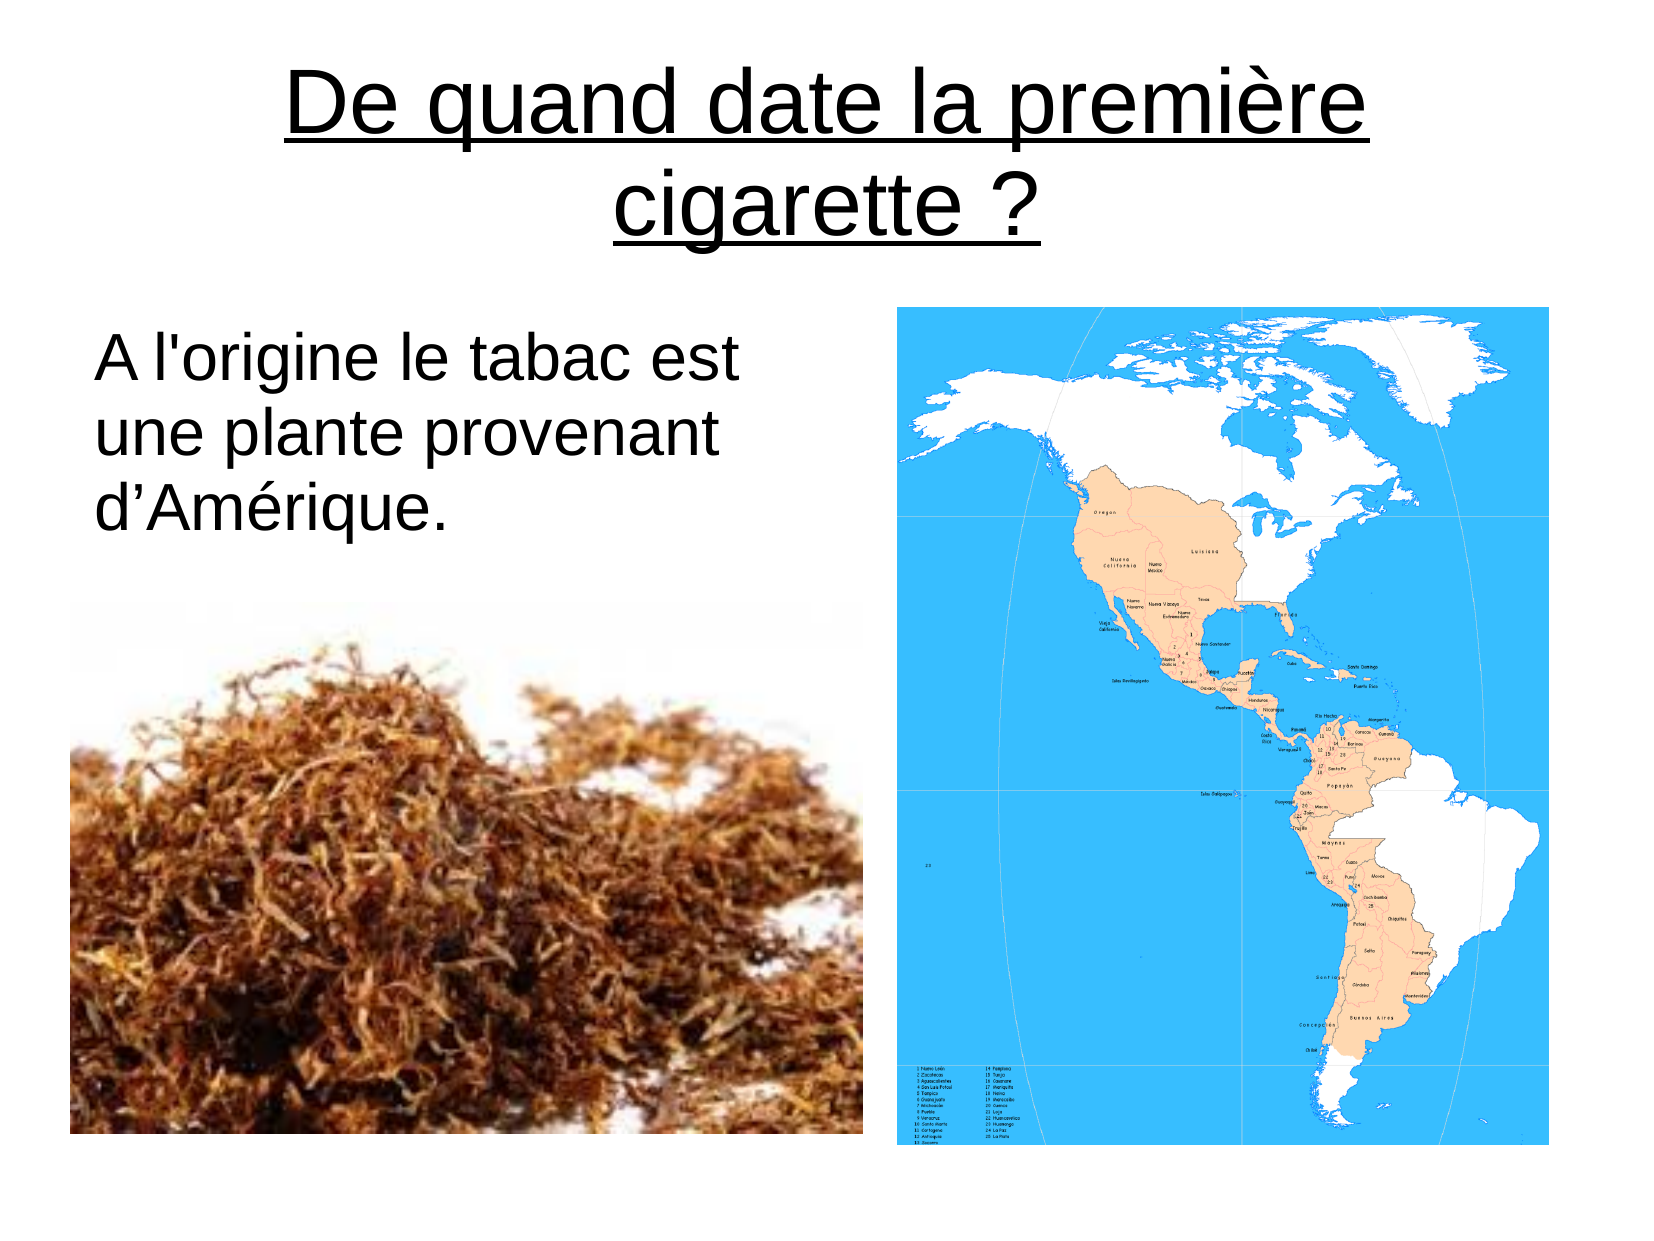

# De quand date la première cigarette ?
A l'origine le tabac est une plante provenant d’Amérique.